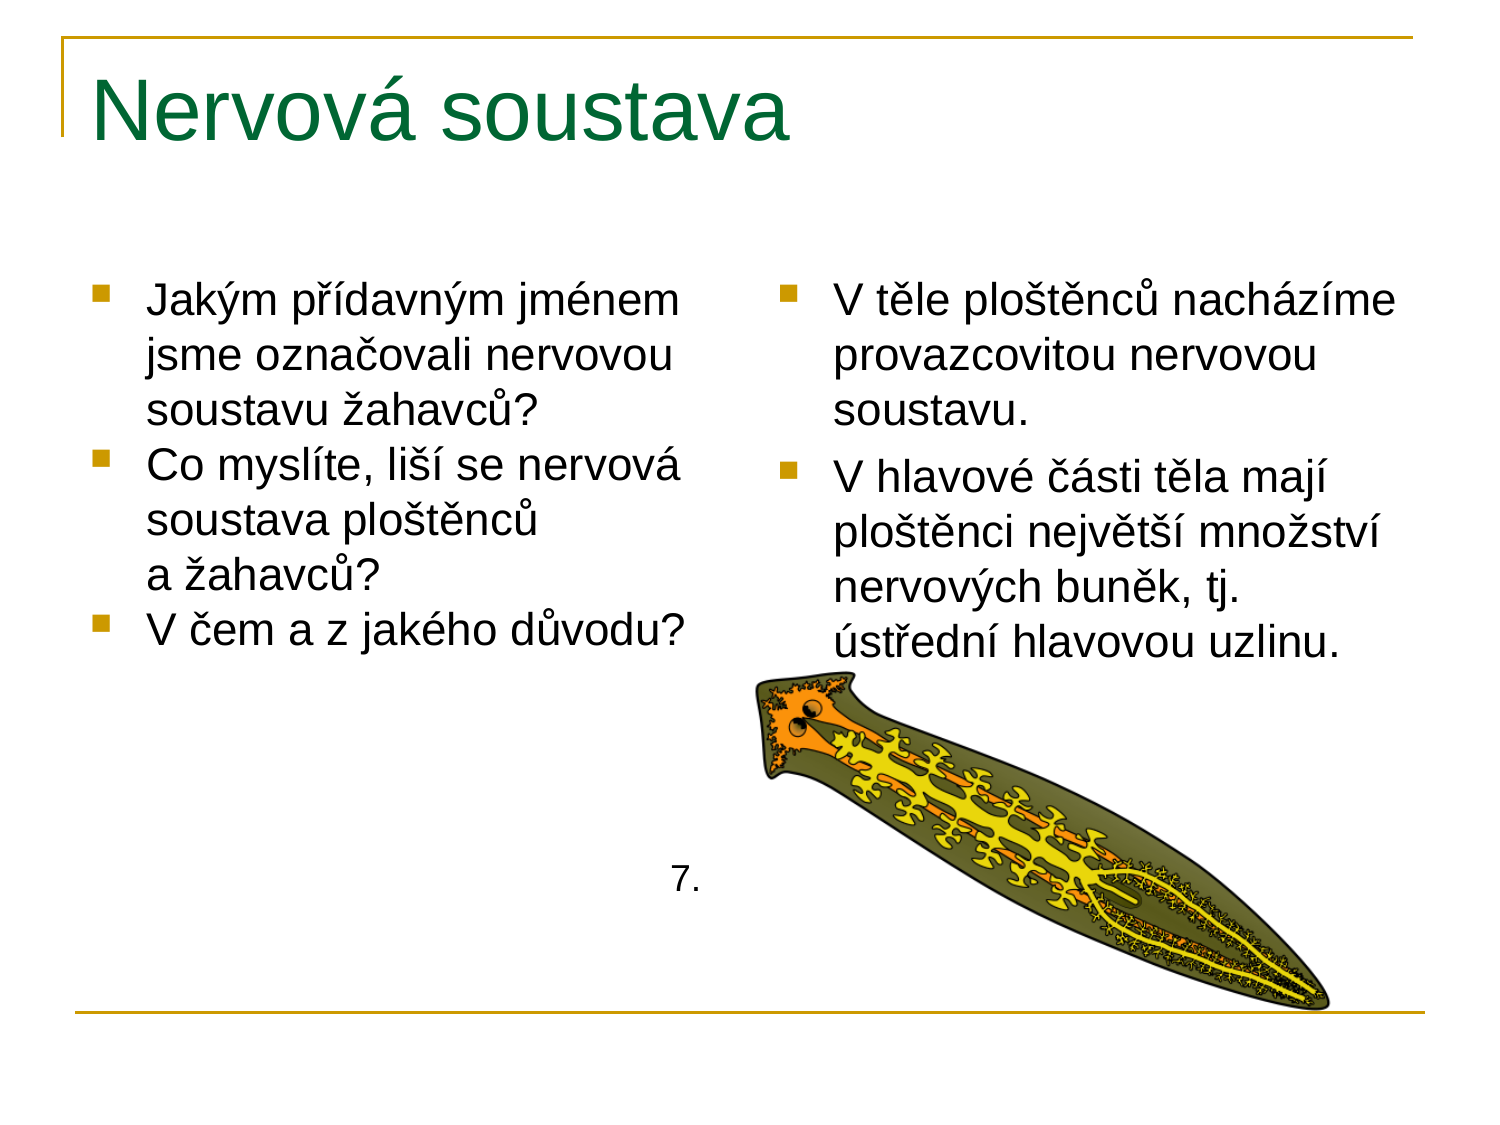

# Nervová soustava
Jakým přídavným jménem jsme označovali nervovou soustavu žahavců?
Co myslíte, liší se nervová soustava ploštěnců
	a žahavců?
V čem a z jakého důvodu?
V těle ploštěnců nacházíme provazcovitou nervovou soustavu.
V hlavové části těla mají ploštěnci největší množství nervových buněk, tj. ústřední hlavovou uzlinu.
7.